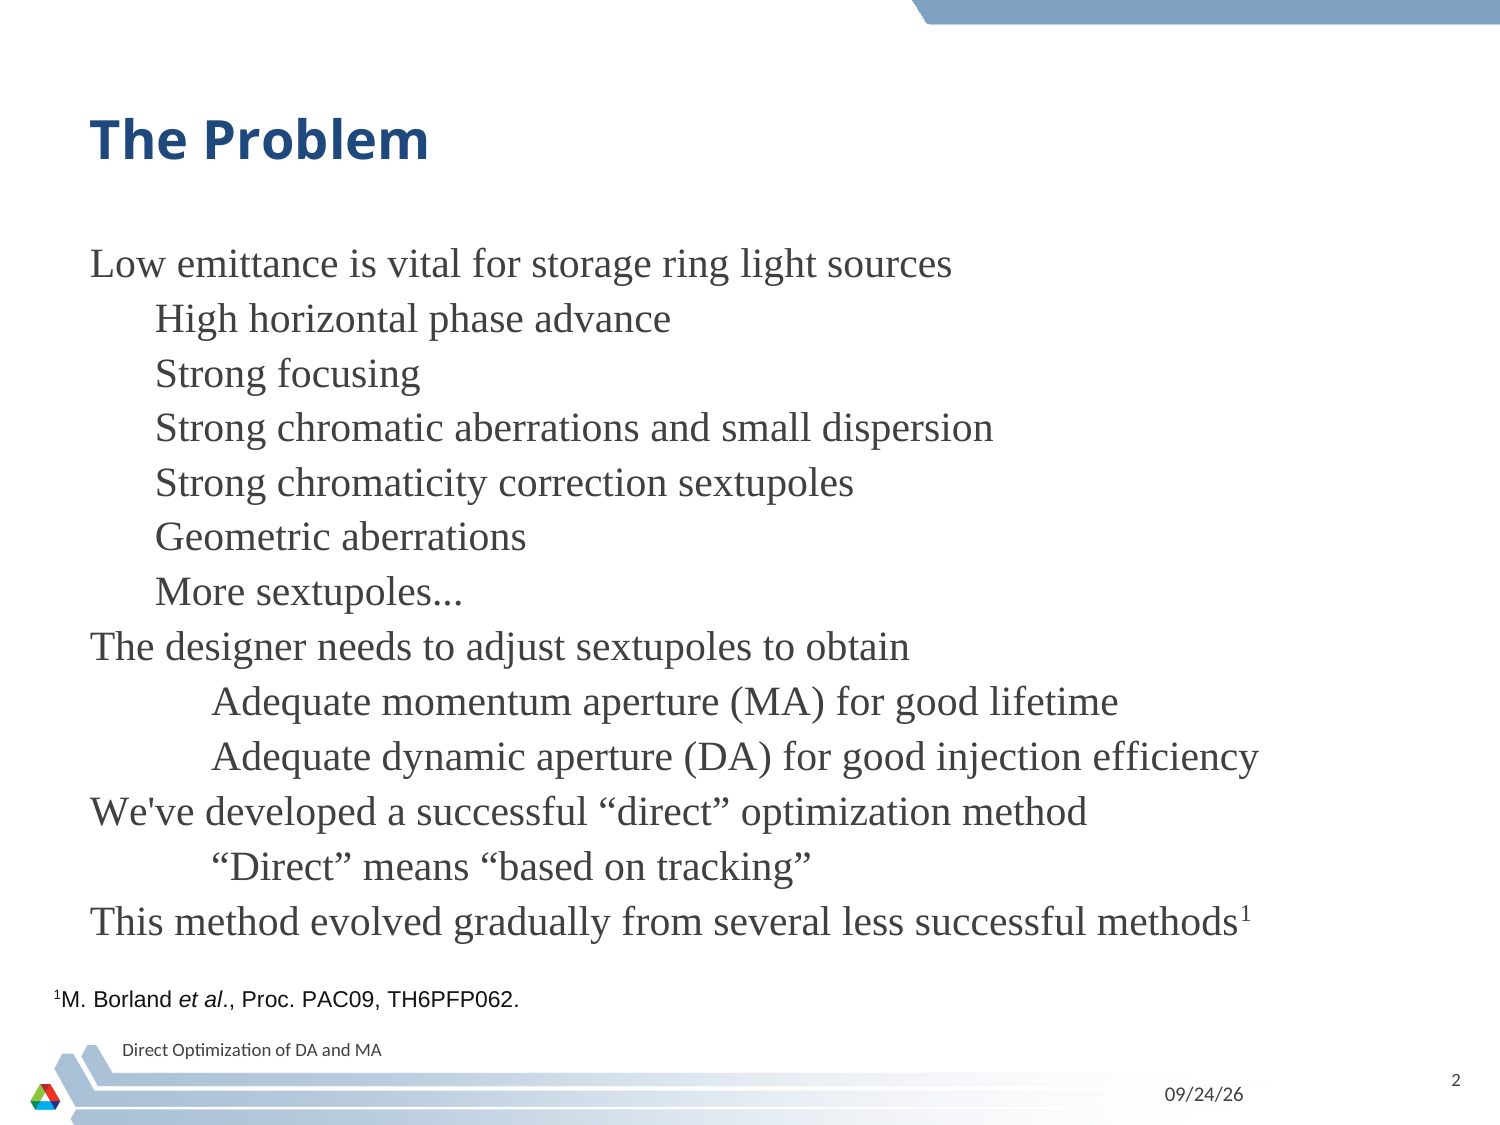

# The Problem
Low emittance is vital for storage ring light sources
High horizontal phase advance
Strong focusing
Strong chromatic aberrations and small dispersion
Strong chromaticity correction sextupoles
Geometric aberrations
More sextupoles...
The designer needs to adjust sextupoles to obtain
Adequate momentum aperture (MA) for good lifetime
Adequate dynamic aperture (DA) for good injection efficiency
We've developed a successful “direct” optimization method
“Direct” means “based on tracking”
This method evolved gradually from several less successful methods1
1M. Borland et al., Proc. PAC09, TH6PFP062.
Direct Optimization of DA and MA
2